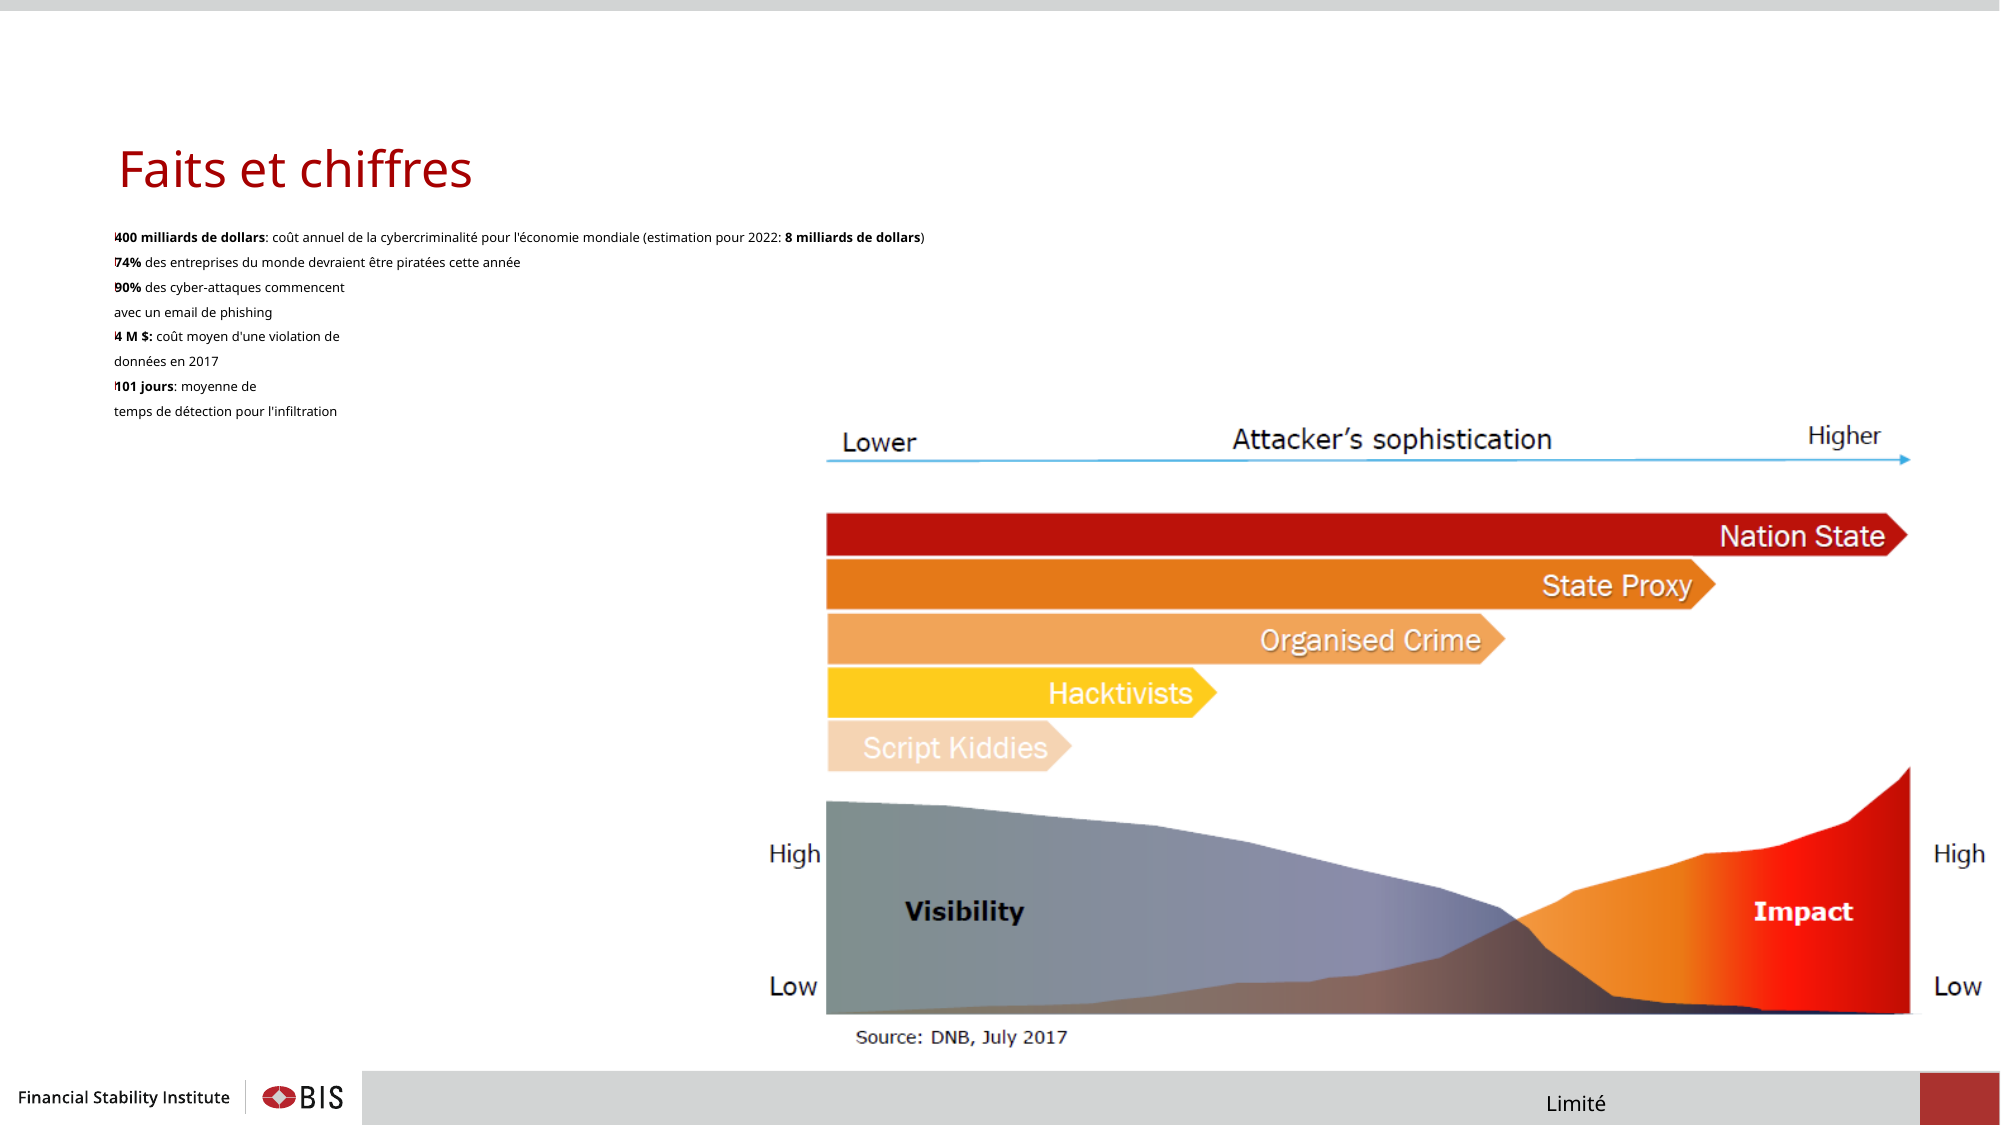

Faits et chiffres
# 400 milliards de dollars: coût annuel de la cybercriminalité pour l'économie mondiale (estimation pour 2022: 8 milliards de dollars)
74% des entreprises du monde devraient être piratées cette année
90% des cyber-attaques commencent
avec un email de phishing
4 M $: coût moyen d'une violation de
données en 2017
101 jours: moyenne de
temps de détection pour l'infiltration